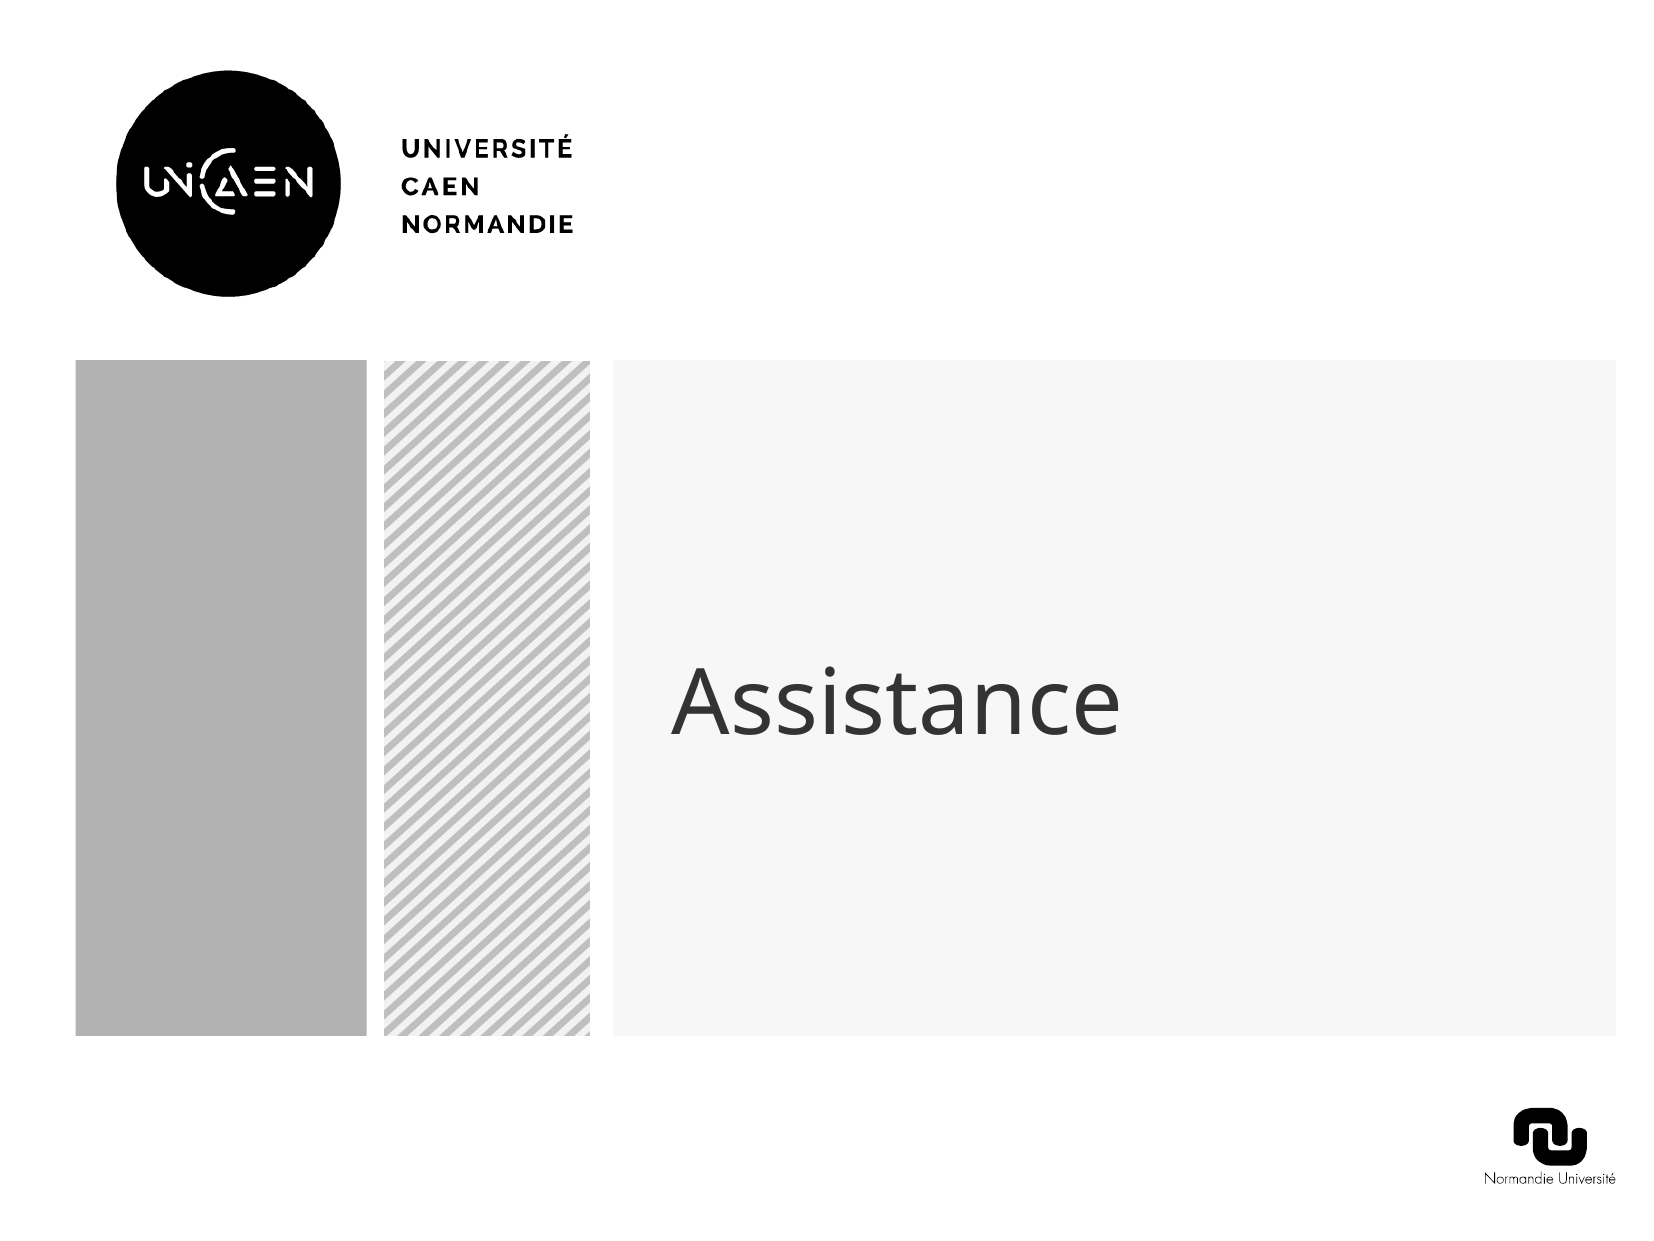

# Assistance
8
Découverte Ecampus pourn les personnels administratifs